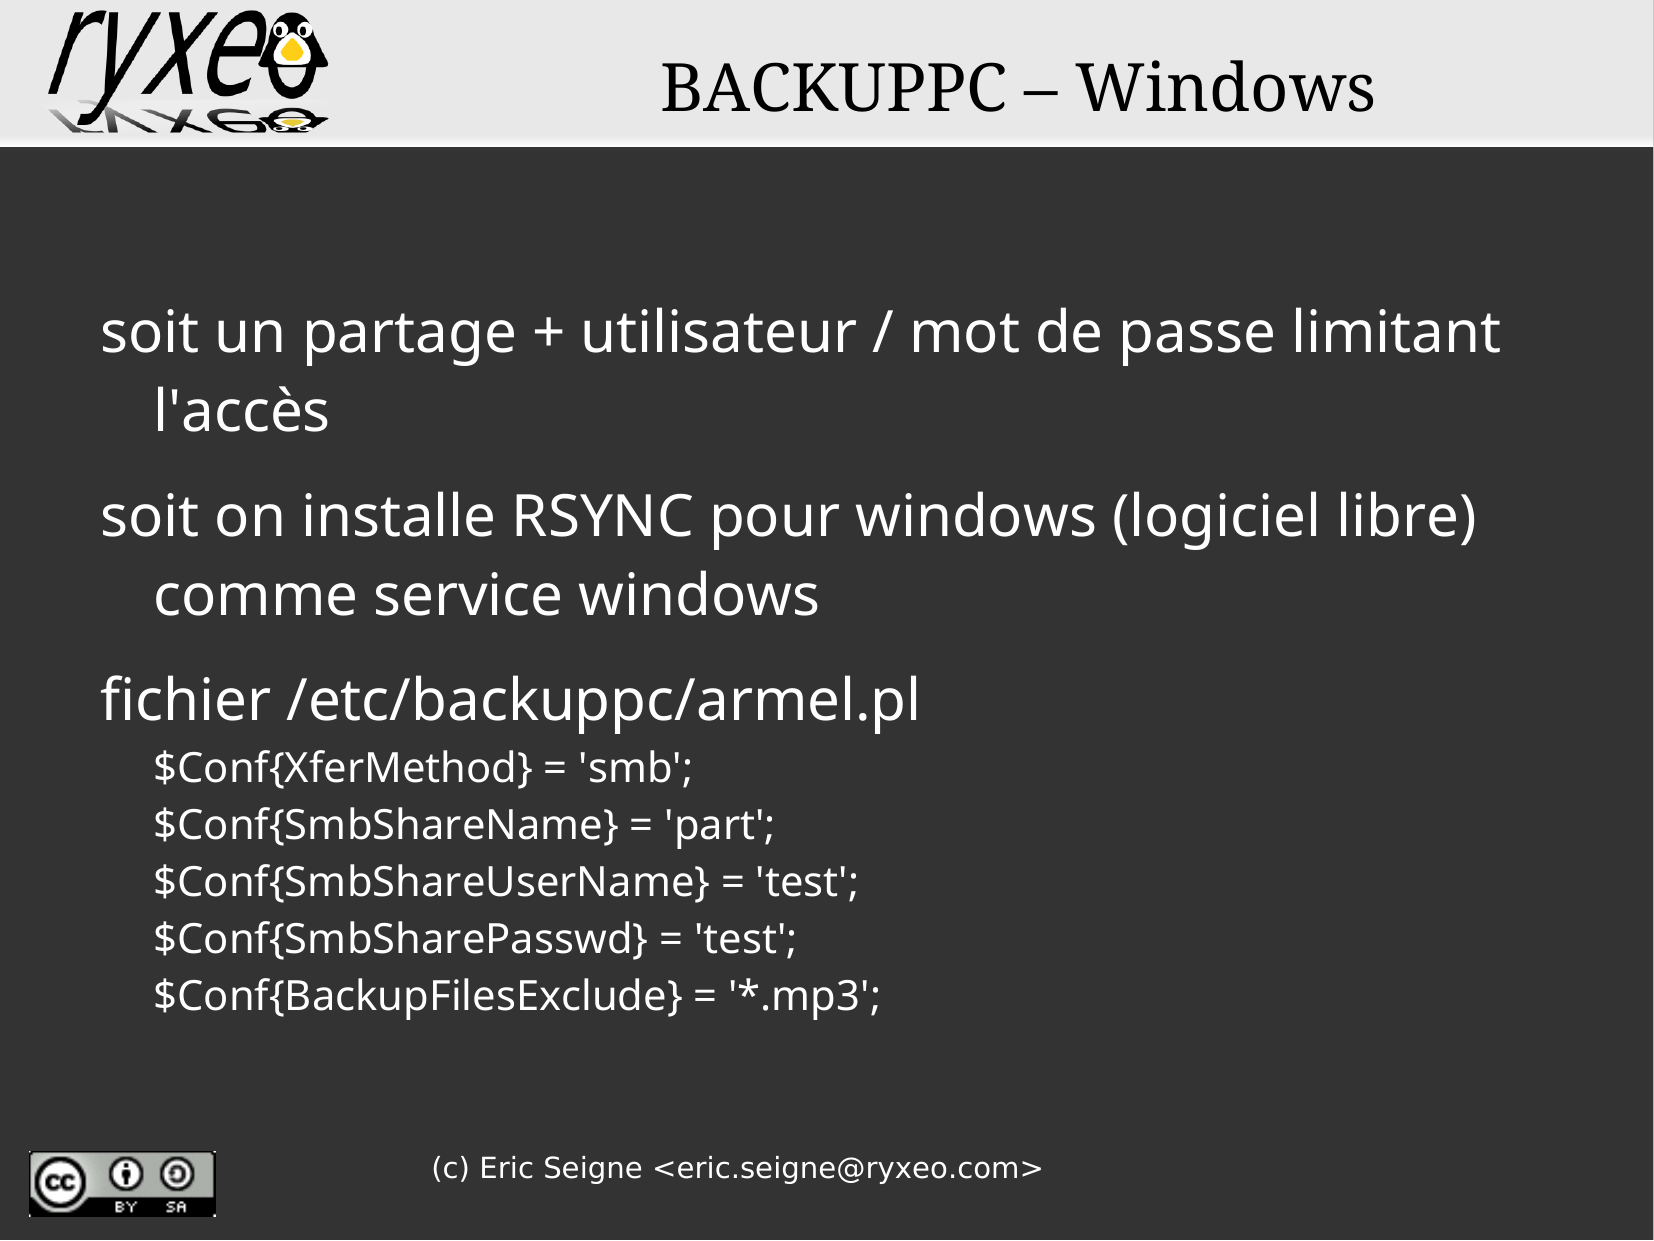

# BACKUPPC – Windows
soit un partage + utilisateur / mot de passe limitant l'accès
soit on installe RSYNC pour windows (logiciel libre) comme service windows
fichier /etc/backuppc/armel.pl
$Conf{XferMethod} = 'smb';
$Conf{SmbShareName} = 'part';
$Conf{SmbShareUserName} = 'test';
$Conf{SmbSharePasswd} = 'test';
$Conf{BackupFilesExclude} = '*.mp3';